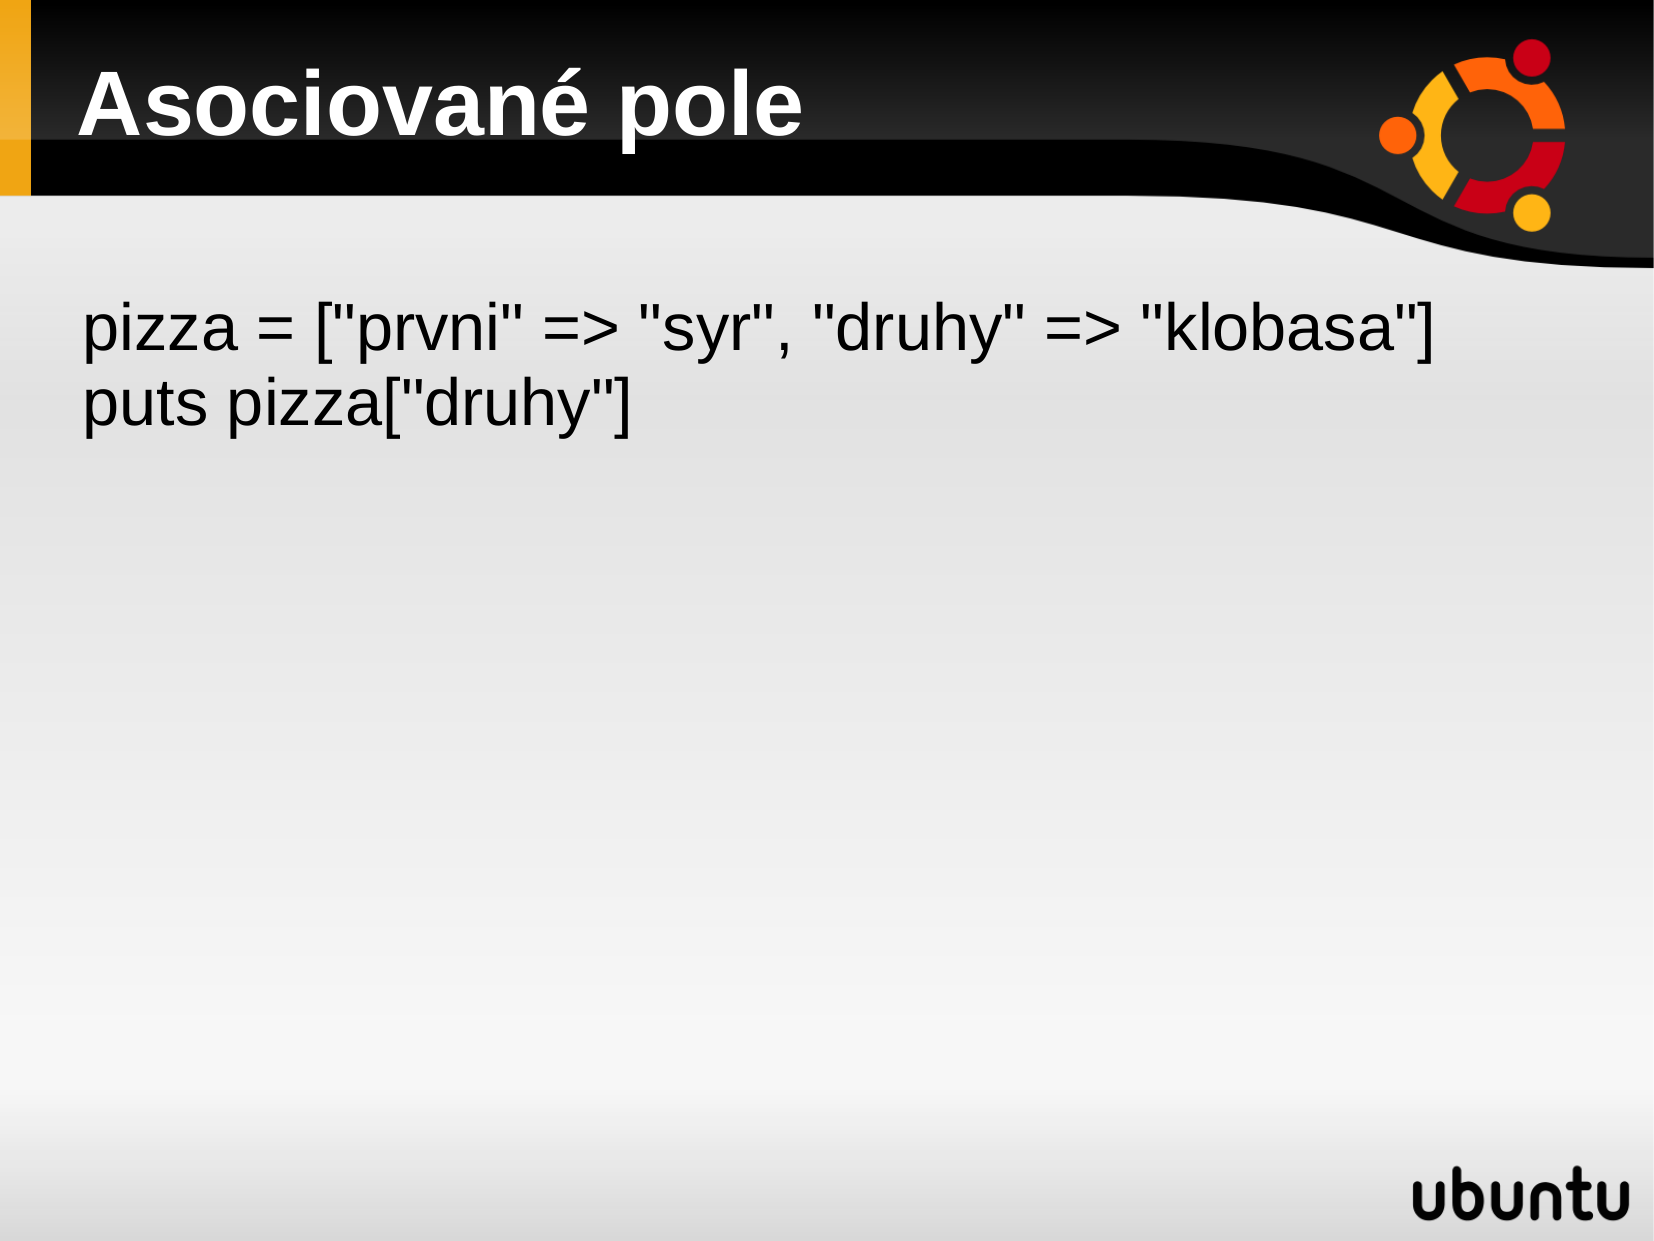

# Asociované pole
pizza = ["prvni" => "syr", "druhy" => "klobasa"]
puts pizza["druhy"]